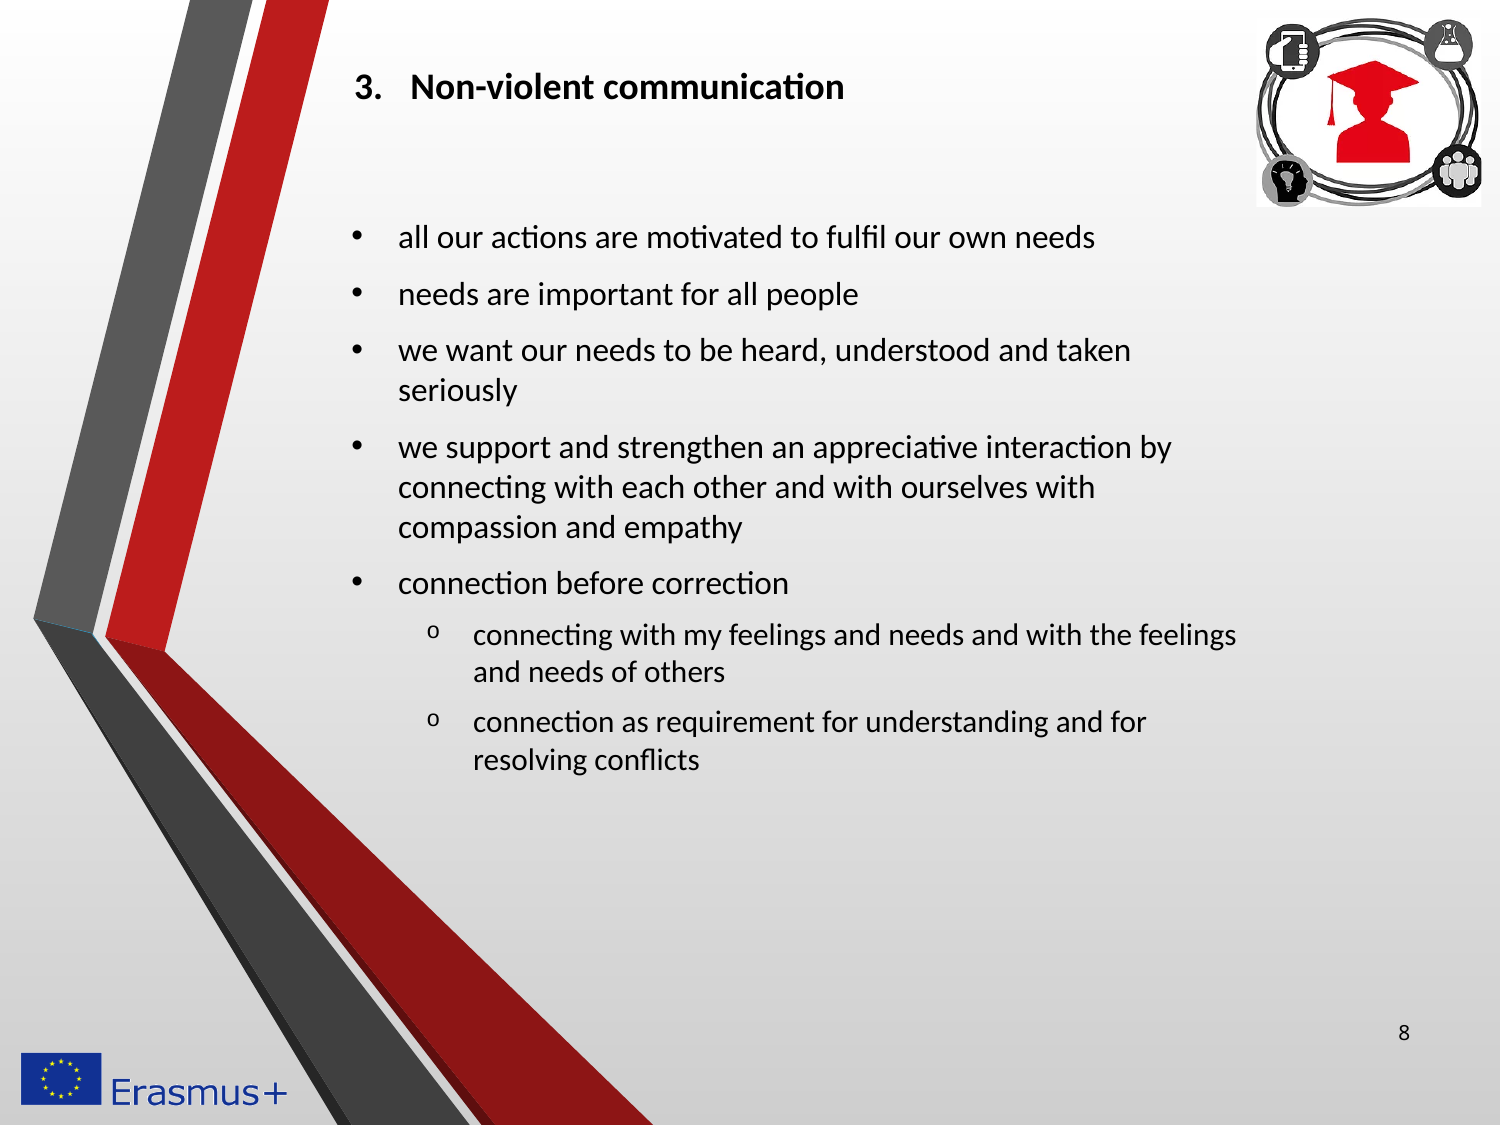

Non-violent communication
all our actions are motivated to fulfil our own needs
needs are important for all people
we want our needs to be heard, understood and taken seriously
we support and strengthen an appreciative interaction by connecting with each other and with ourselves with compassion and empathy
connection before correction
connecting with my feelings and needs and with the feelings and needs of others
connection as requirement for understanding and for resolving conflicts